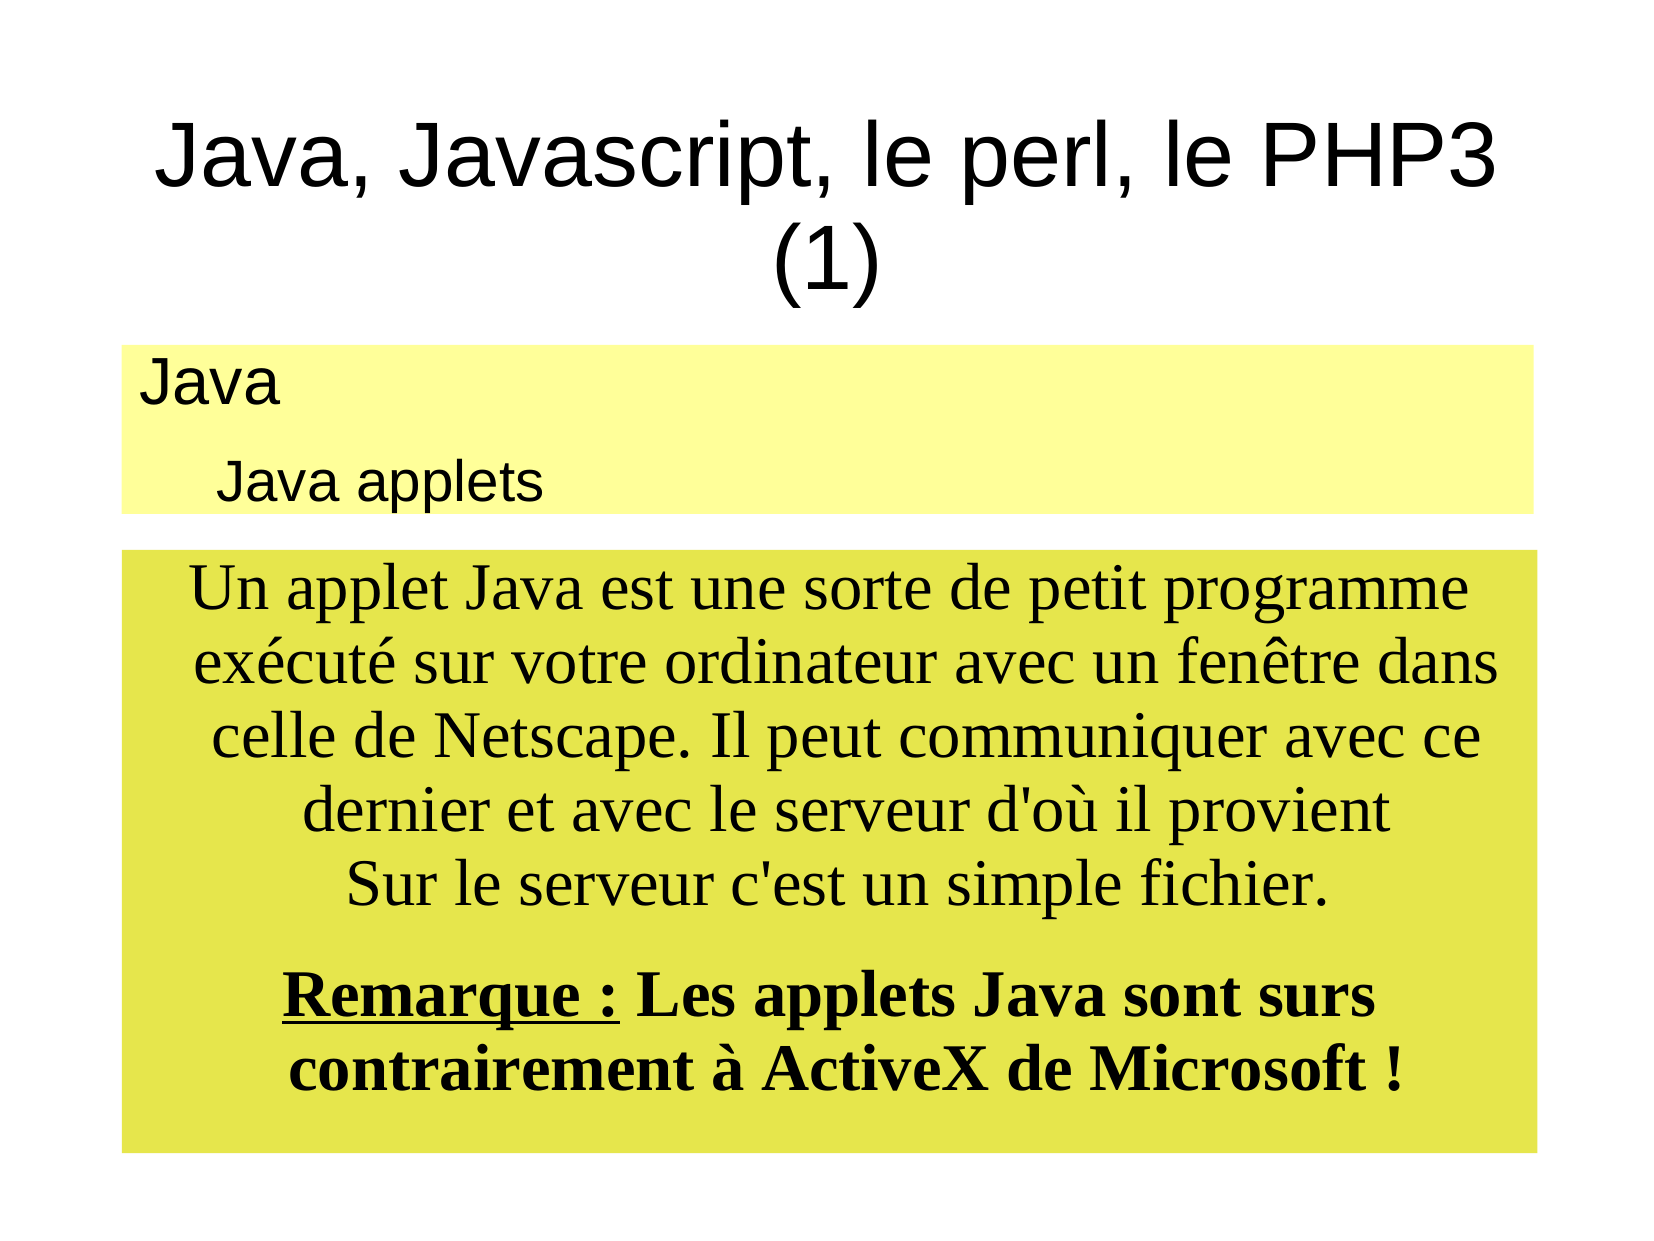

# Java, Javascript, le perl, le PHP3 (1)
Java
Java applets
Un applet Java est une sorte de petit programme exécuté sur votre ordinateur avec un fenêtre dans celle de Netscape. Il peut communiquer avec ce dernier et avec le serveur d'où il provient
 Sur le serveur c'est un simple fichier.
Remarque : Les applets Java sont surs contrairement à ActiveX de Microsoft !